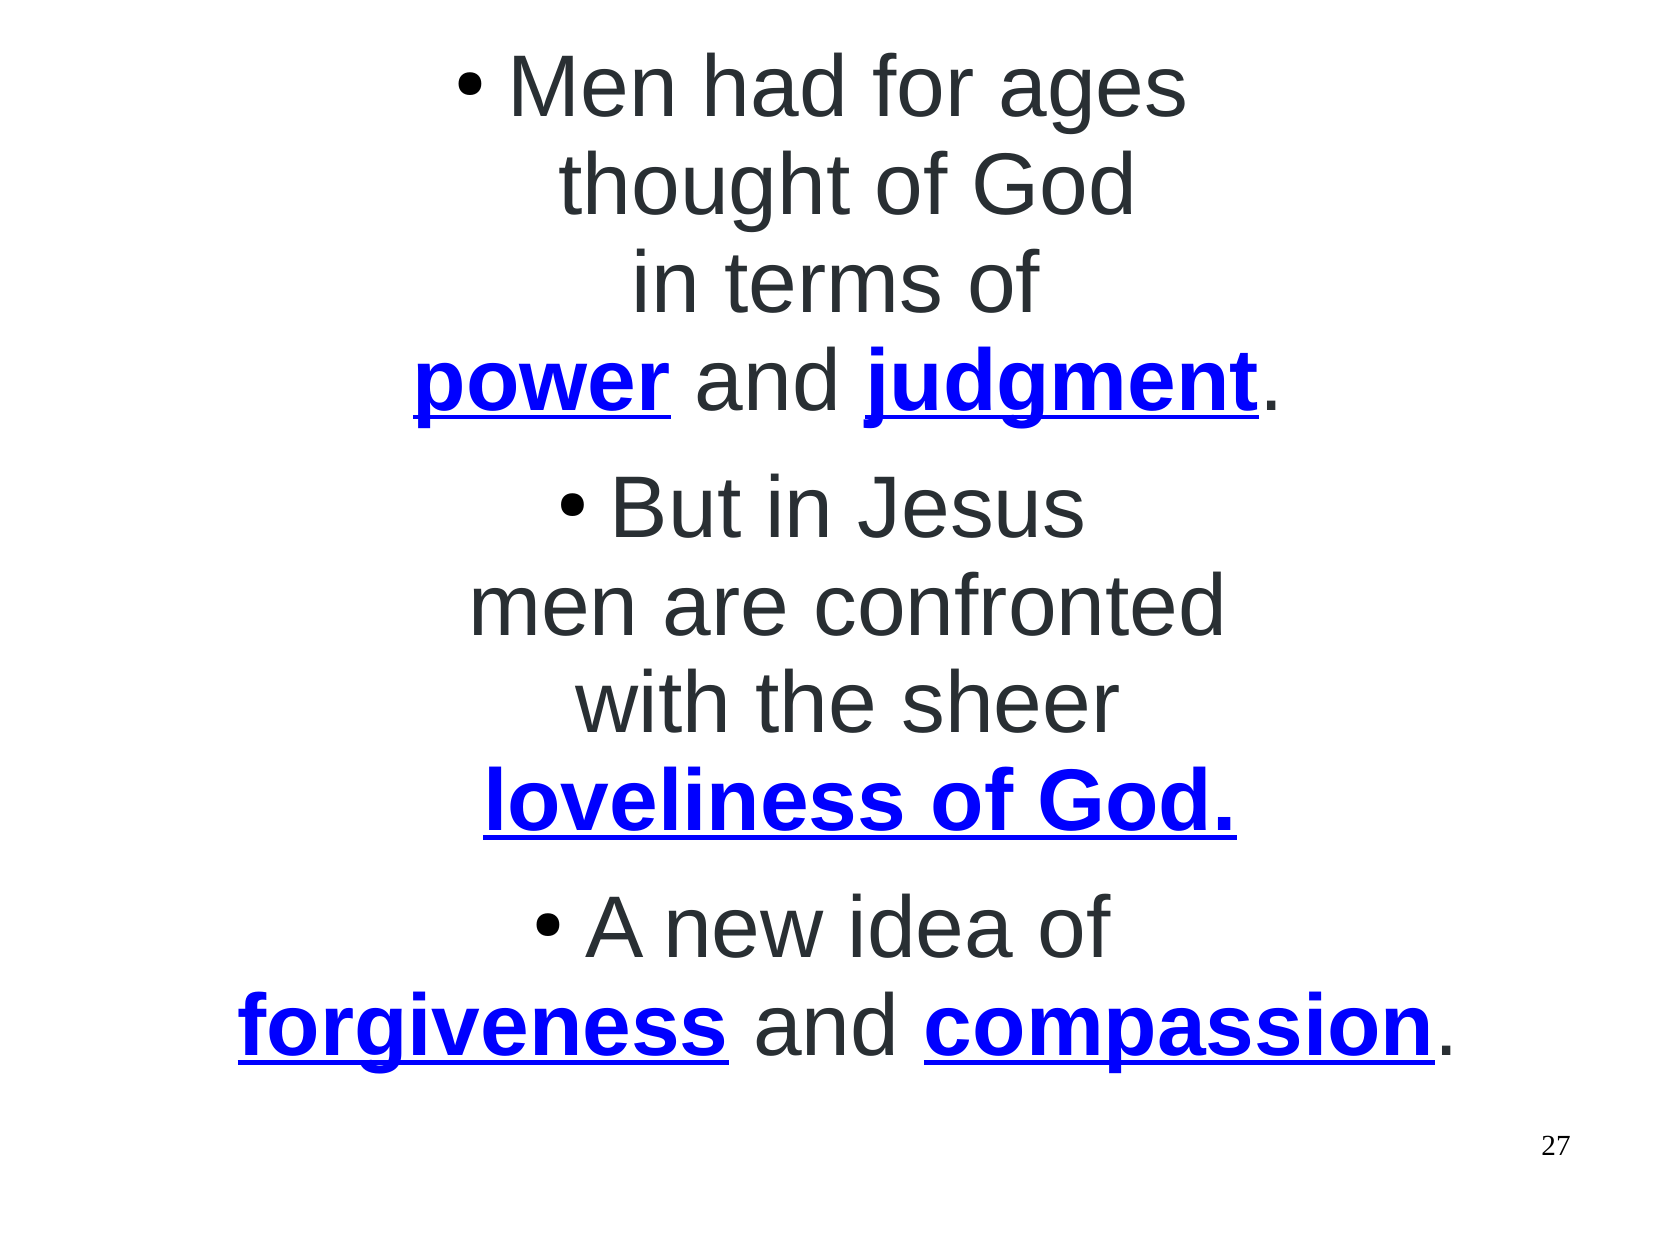

# Men had for ages thought of God in terms of power and judgment.
But in Jesus
men are confronted
with the sheer
loveliness of God.
A new idea of
forgiveness and compassion.
27